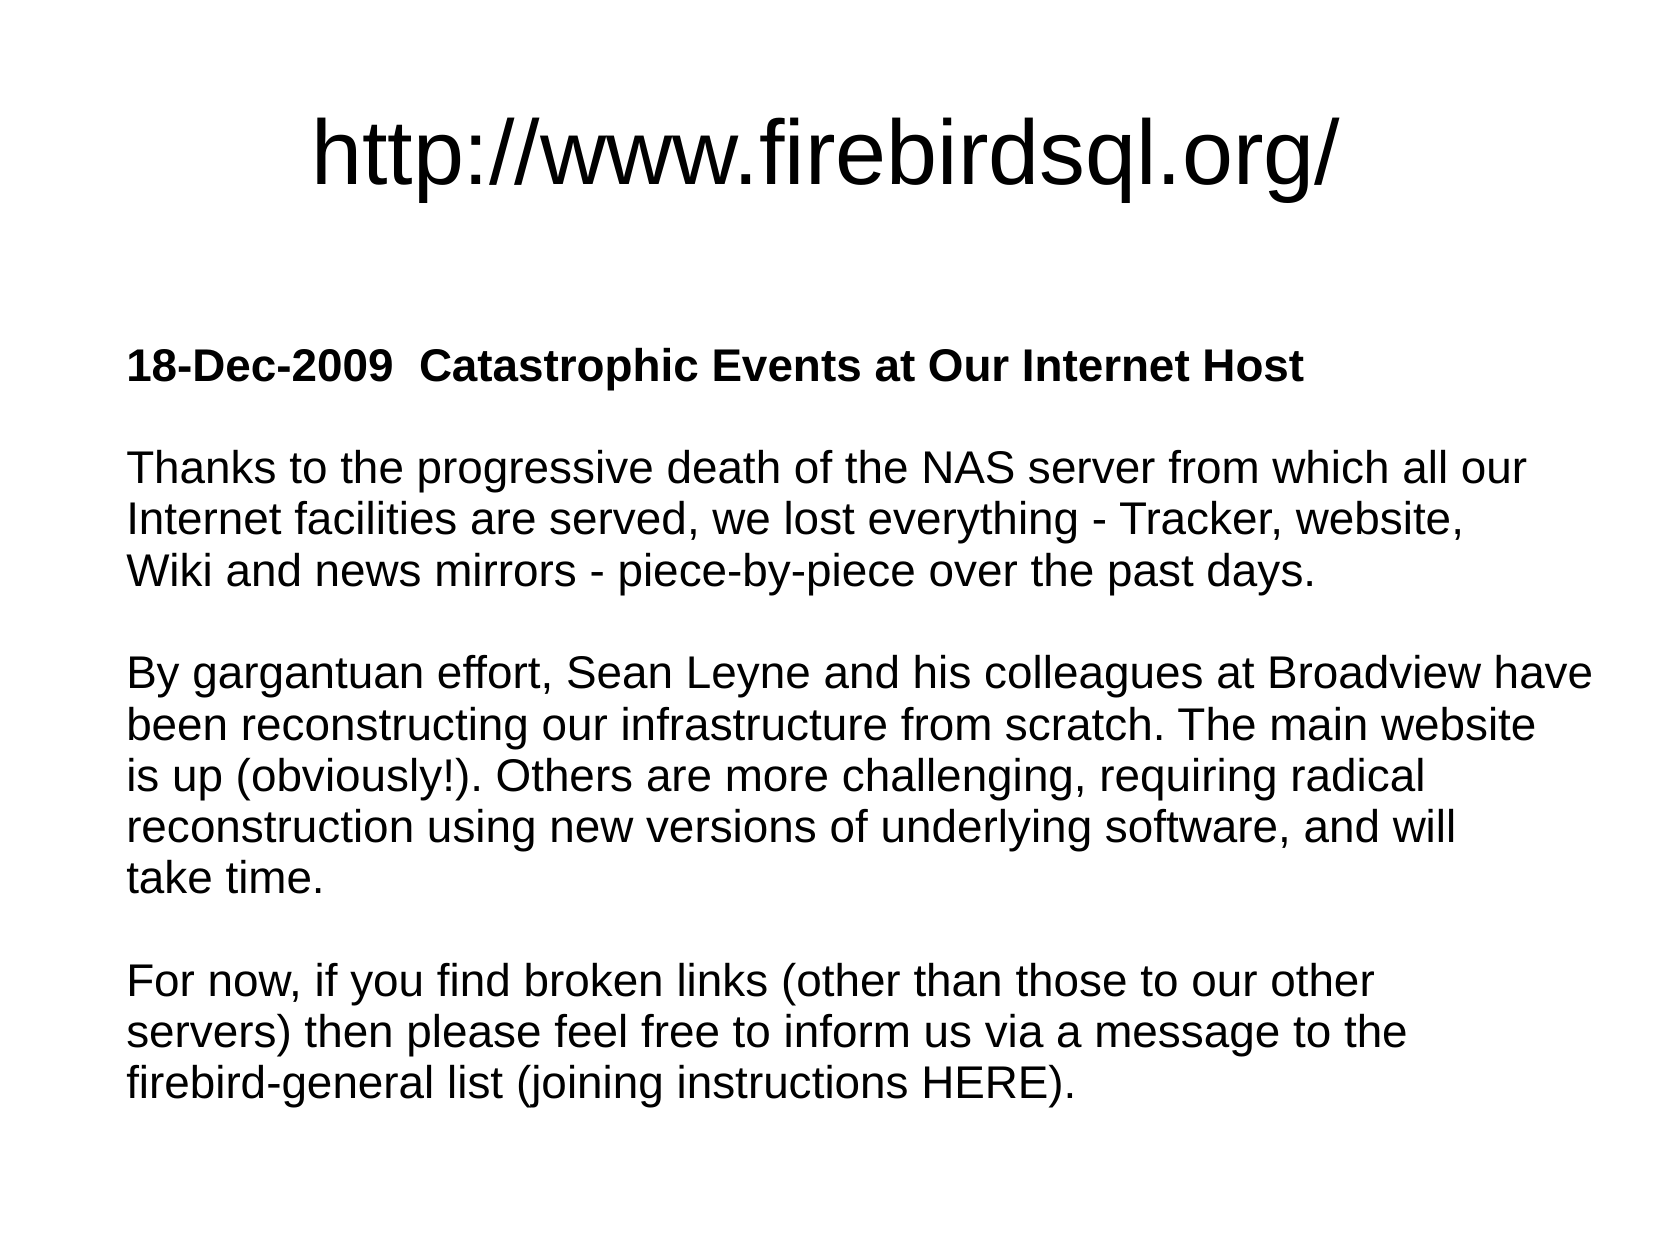

# http://www.firebirdsql.org/
 18-Dec-2009 Catastrophic Events at Our Internet Host
 Thanks to the progressive death of the NAS server from which all our
 Internet facilities are served, we lost everything - Tracker, website,
 Wiki and news mirrors - piece-by-piece over the past days.
 By gargantuan effort, Sean Leyne and his colleagues at Broadview have
 been reconstructing our infrastructure from scratch. The main website
 is up (obviously!). Others are more challenging, requiring radical
 reconstruction using new versions of underlying software, and will
 take time.
 For now, if you find broken links (other than those to our other
 servers) then please feel free to inform us via a message to the
 firebird-general list (joining instructions HERE).